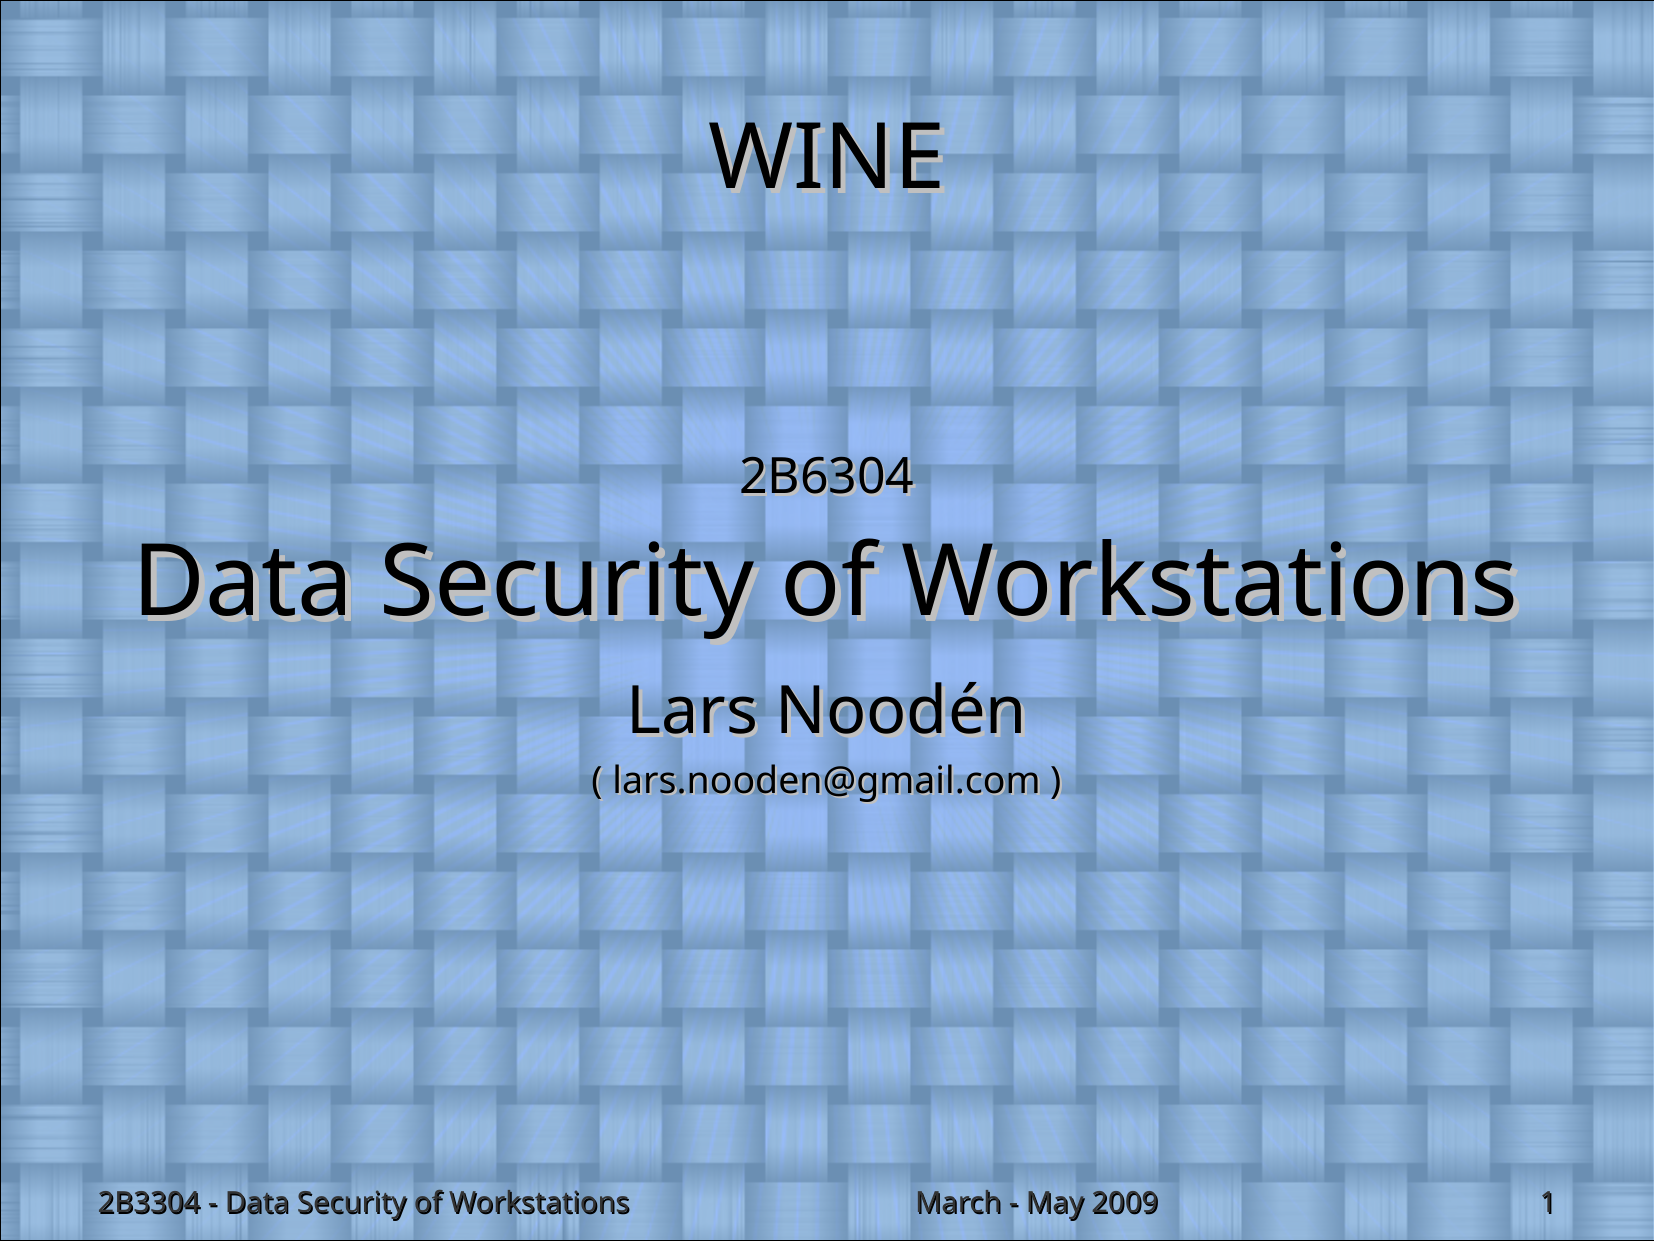

# WINE
2B6304
Data Security of Workstations
Lars Noodén
( lars.nooden@gmail.com )